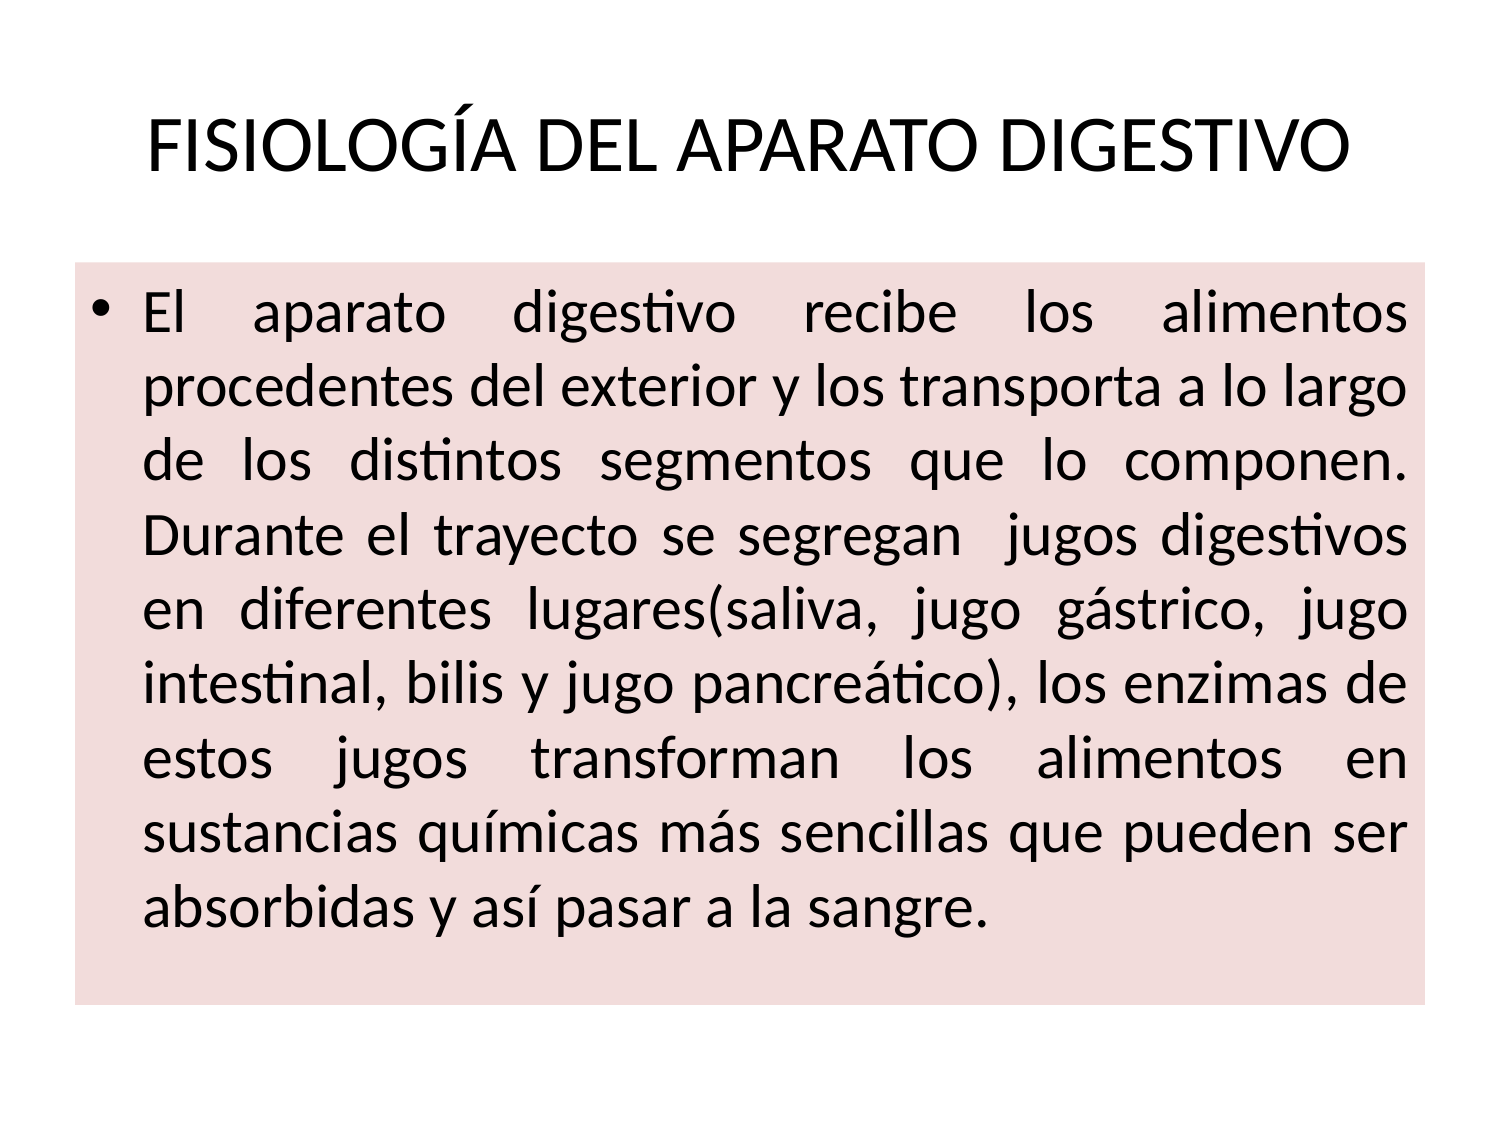

# FISIOLOGÍA DEL APARATO DIGESTIVO
El aparato digestivo recibe los alimentos procedentes del exterior y los transporta a lo largo de los distintos segmentos que lo componen. Durante el trayecto se segregan jugos digestivos en diferentes lugares(saliva, jugo gástrico, jugo intestinal, bilis y jugo pancreático), los enzimas de estos jugos transforman los alimentos en sustancias químicas más sencillas que pueden ser absorbidas y así pasar a la sangre.